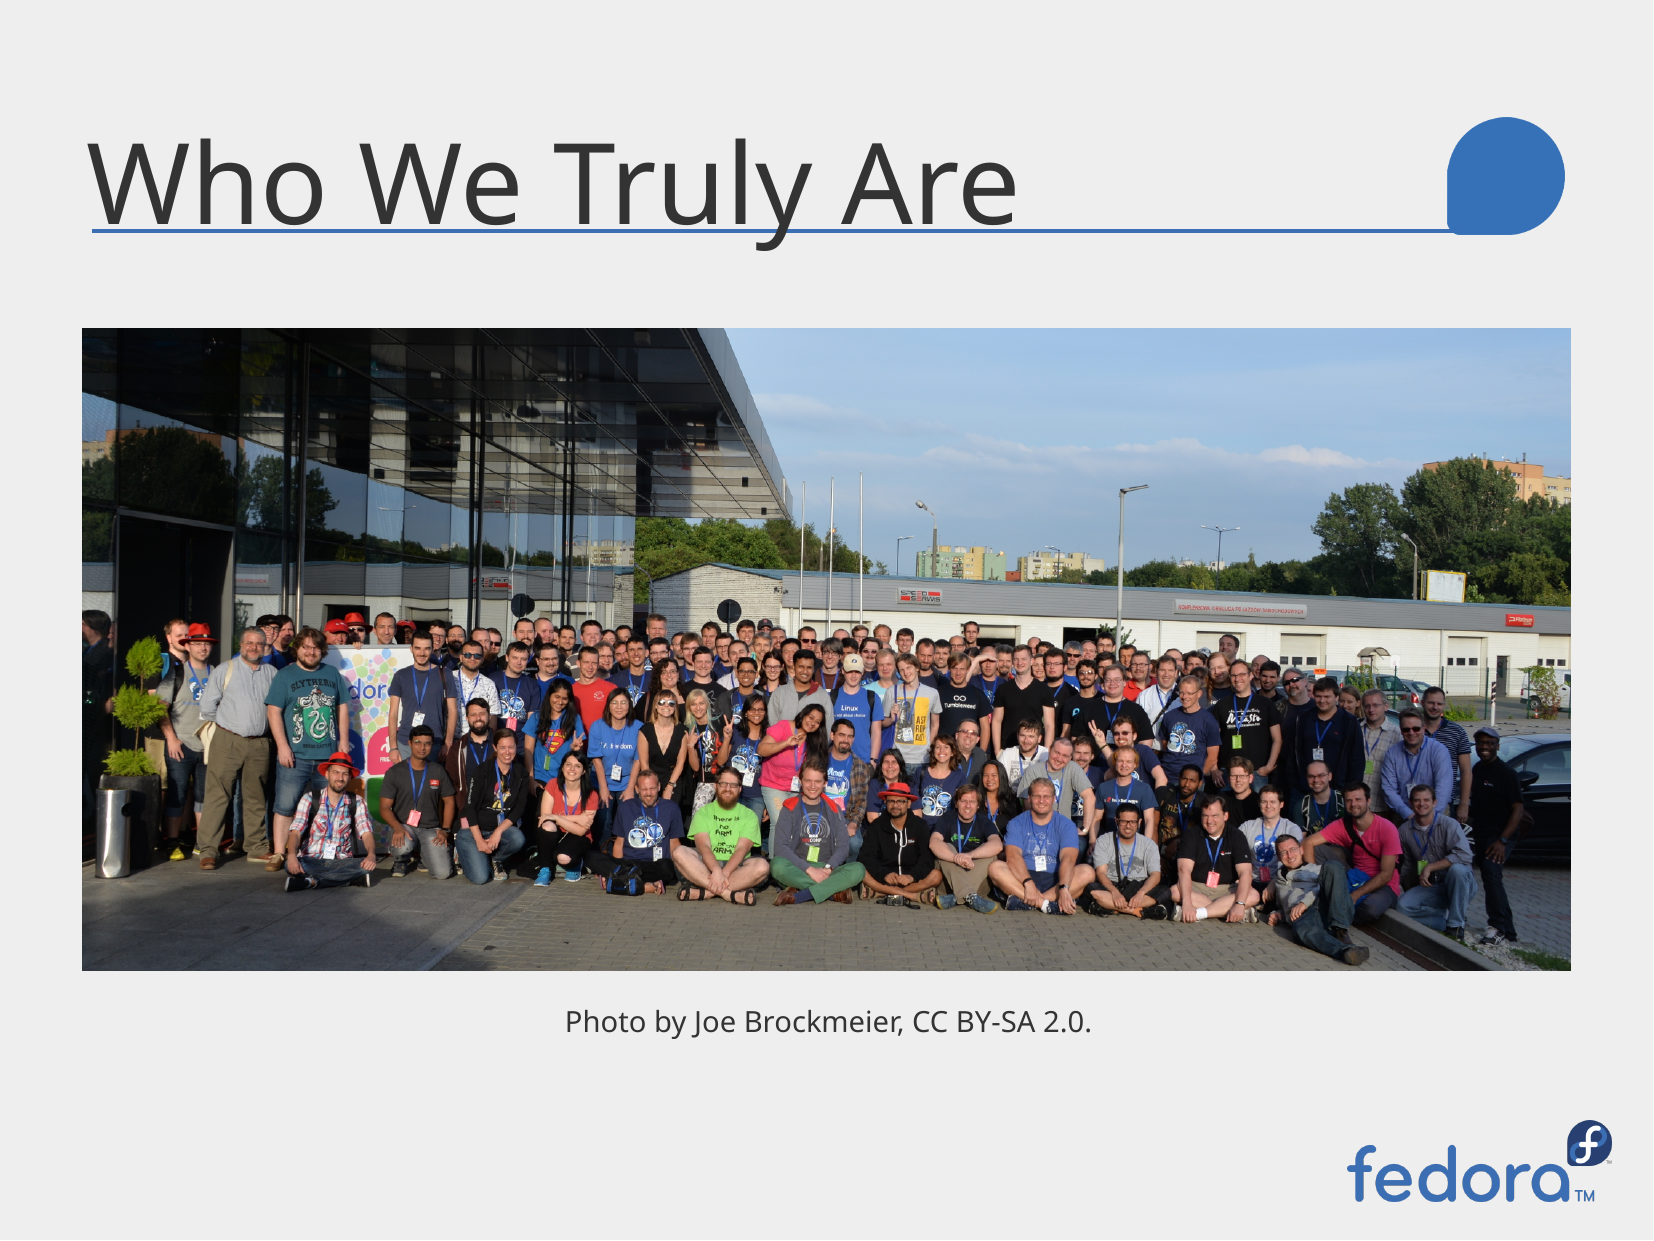

# Who We Truly Are
Photo by Joe Brockmeier, CC BY-SA 2.0.